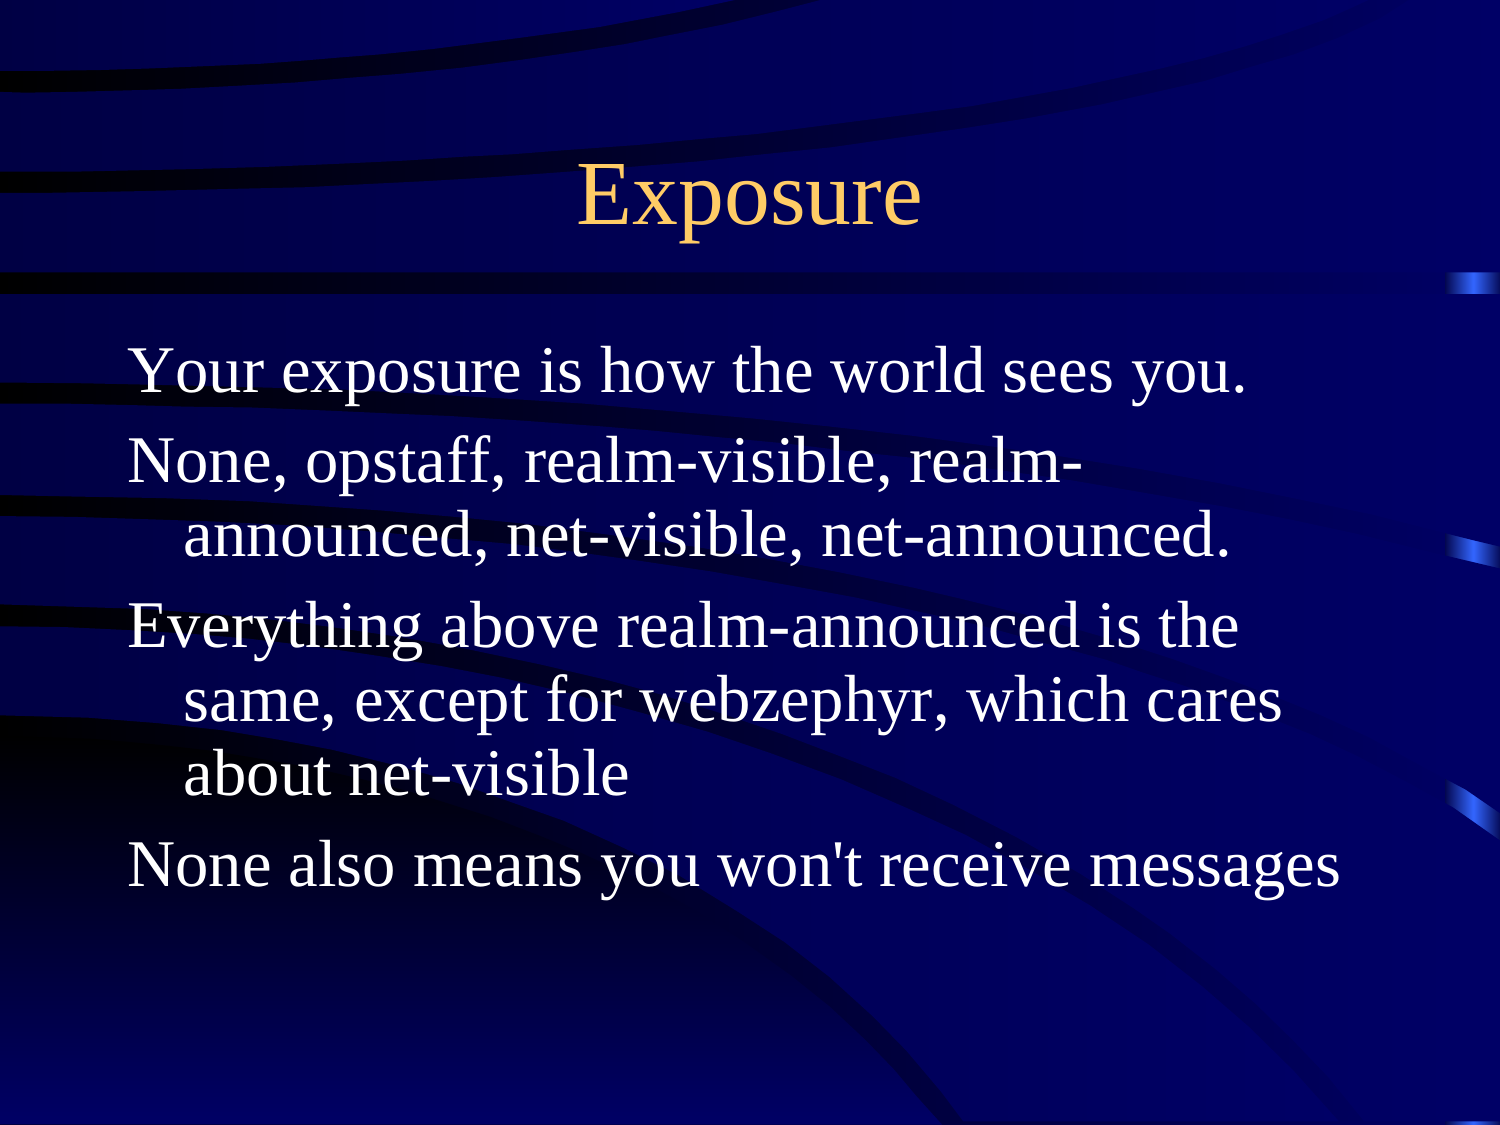

# Exposure
Your exposure is how the world sees you.
None, opstaff, realm-visible, realm-announced, net-visible, net-announced.
Everything above realm-announced is the same, except for webzephyr, which cares about net-visible
None also means you won't receive messages